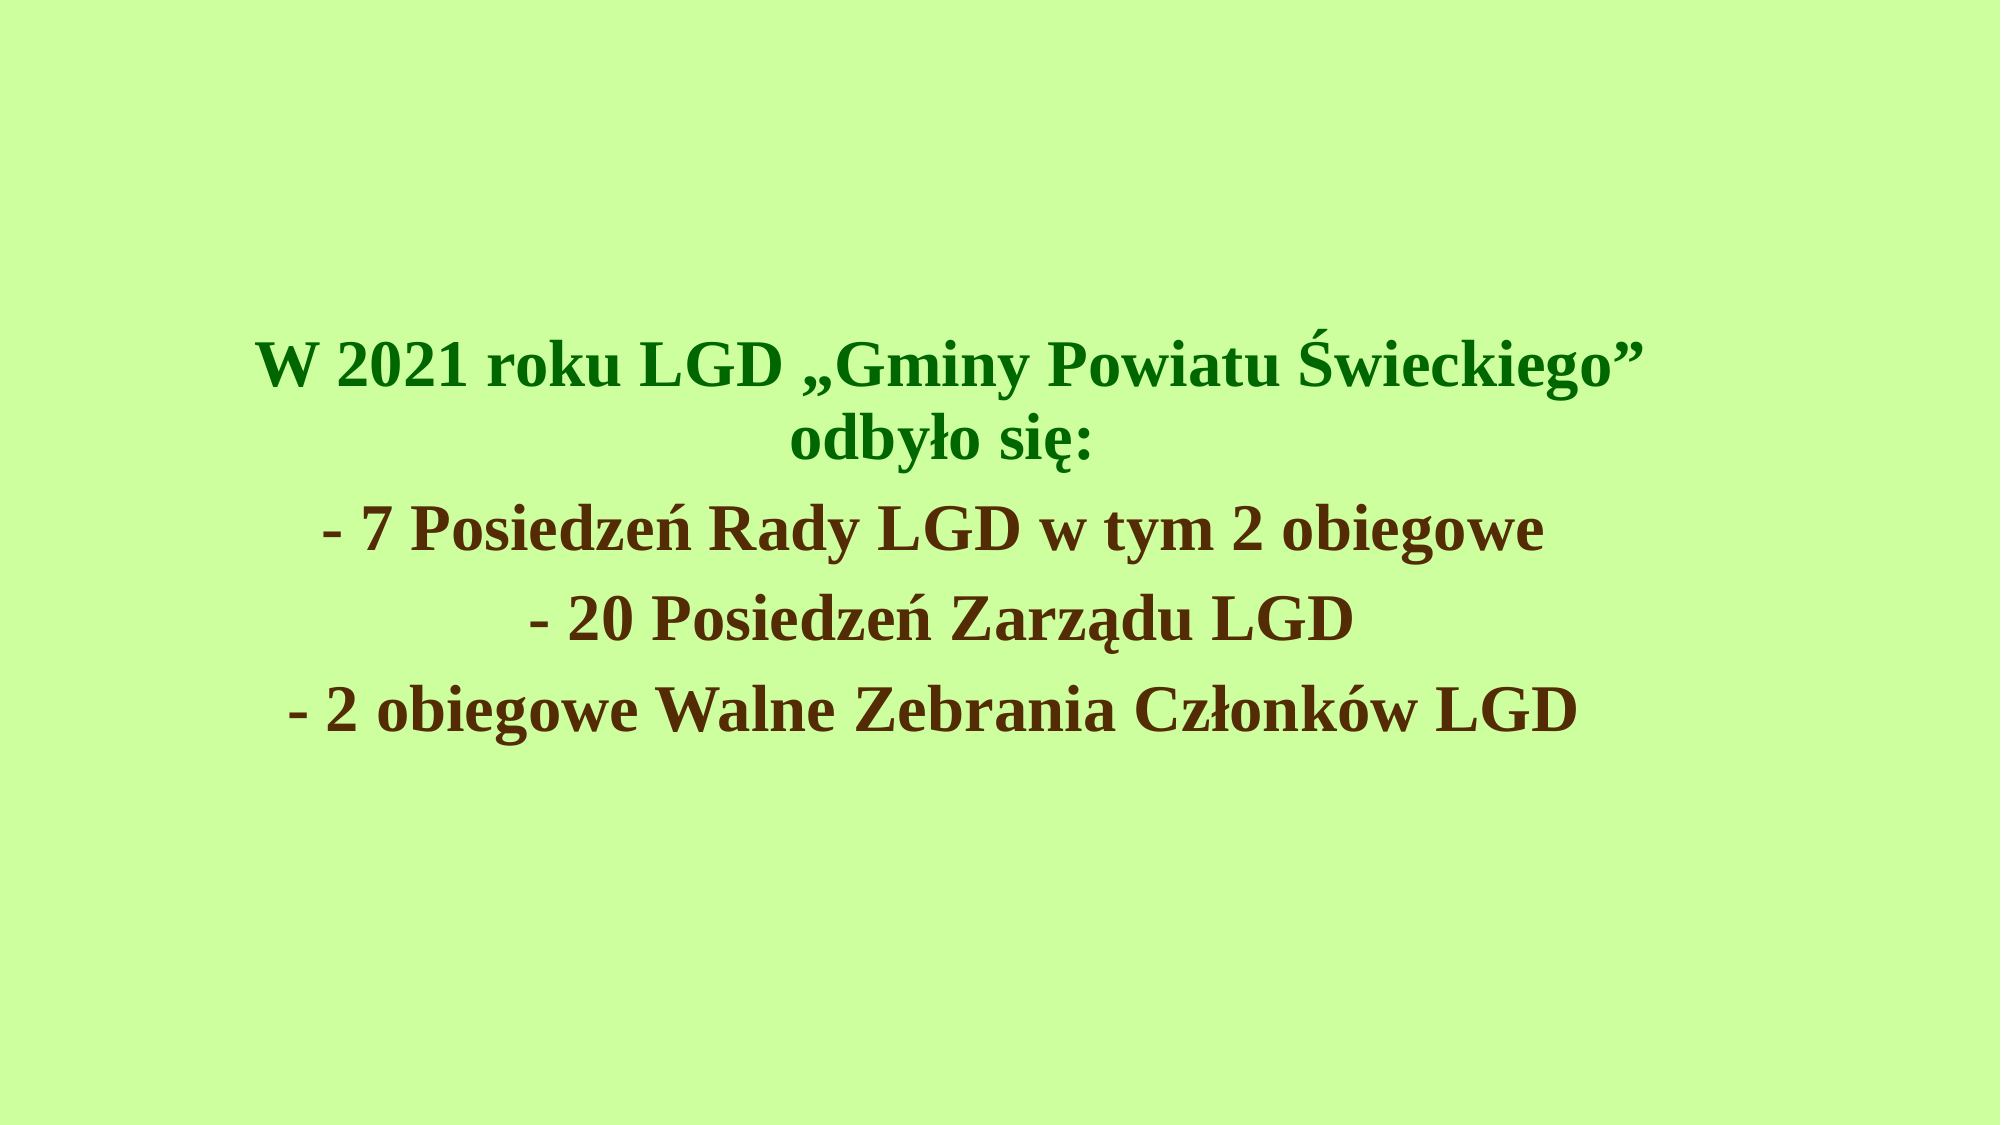

# W 2021 roku LGD „Gminy Powiatu Świeckiego” odbyło się:
- 7 Posiedzeń Rady LGD w tym 2 obiegowe
- 20 Posiedzeń Zarządu LGD
- 2 obiegowe Walne Zebrania Członków LGD